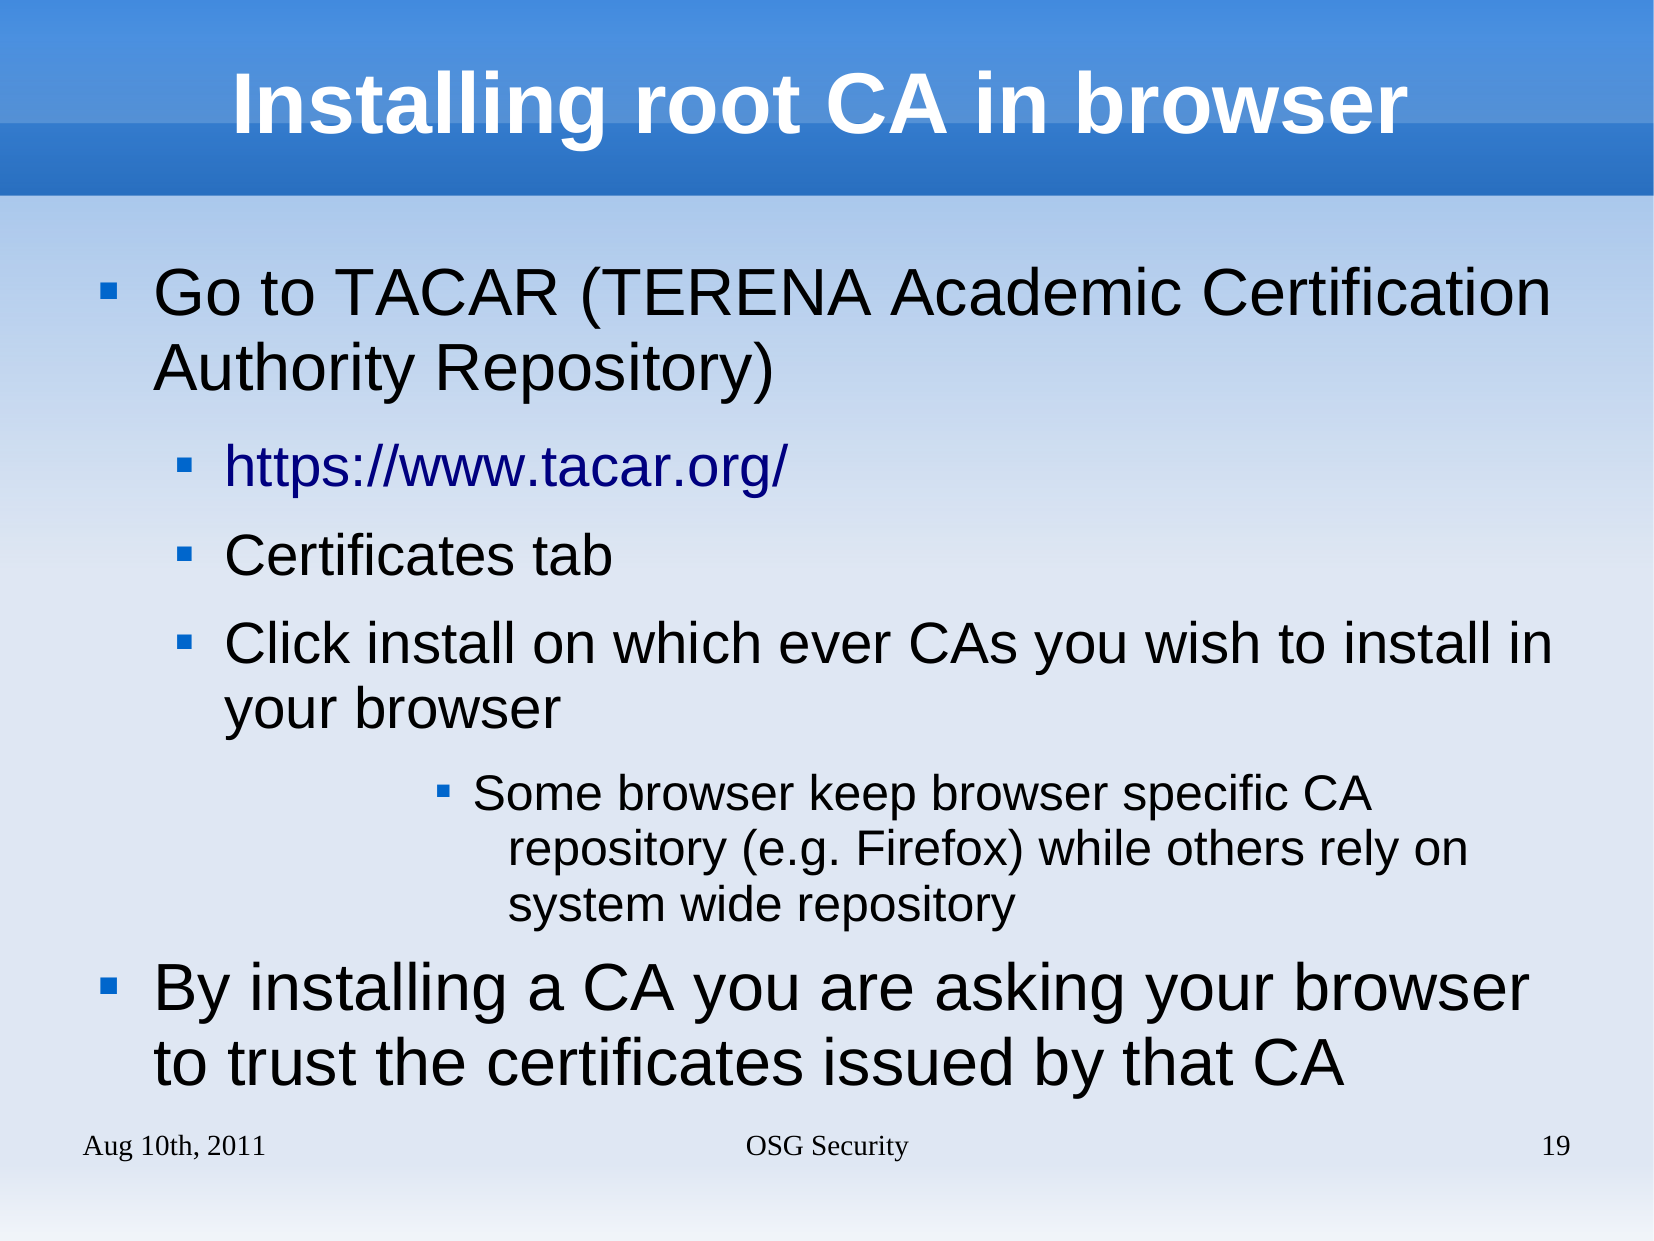

# Installing root CA in browser
Go to TACAR (TERENA Academic Certification Authority Repository)
https://www.tacar.org/
Certificates tab
Click install on which ever CAs you wish to install in your browser
Some browser keep browser specific CA repository (e.g. Firefox) while others rely on system wide repository
By installing a CA you are asking your browser to trust the certificates issued by that CA
Aug 10th, 2011
OSG Security
19